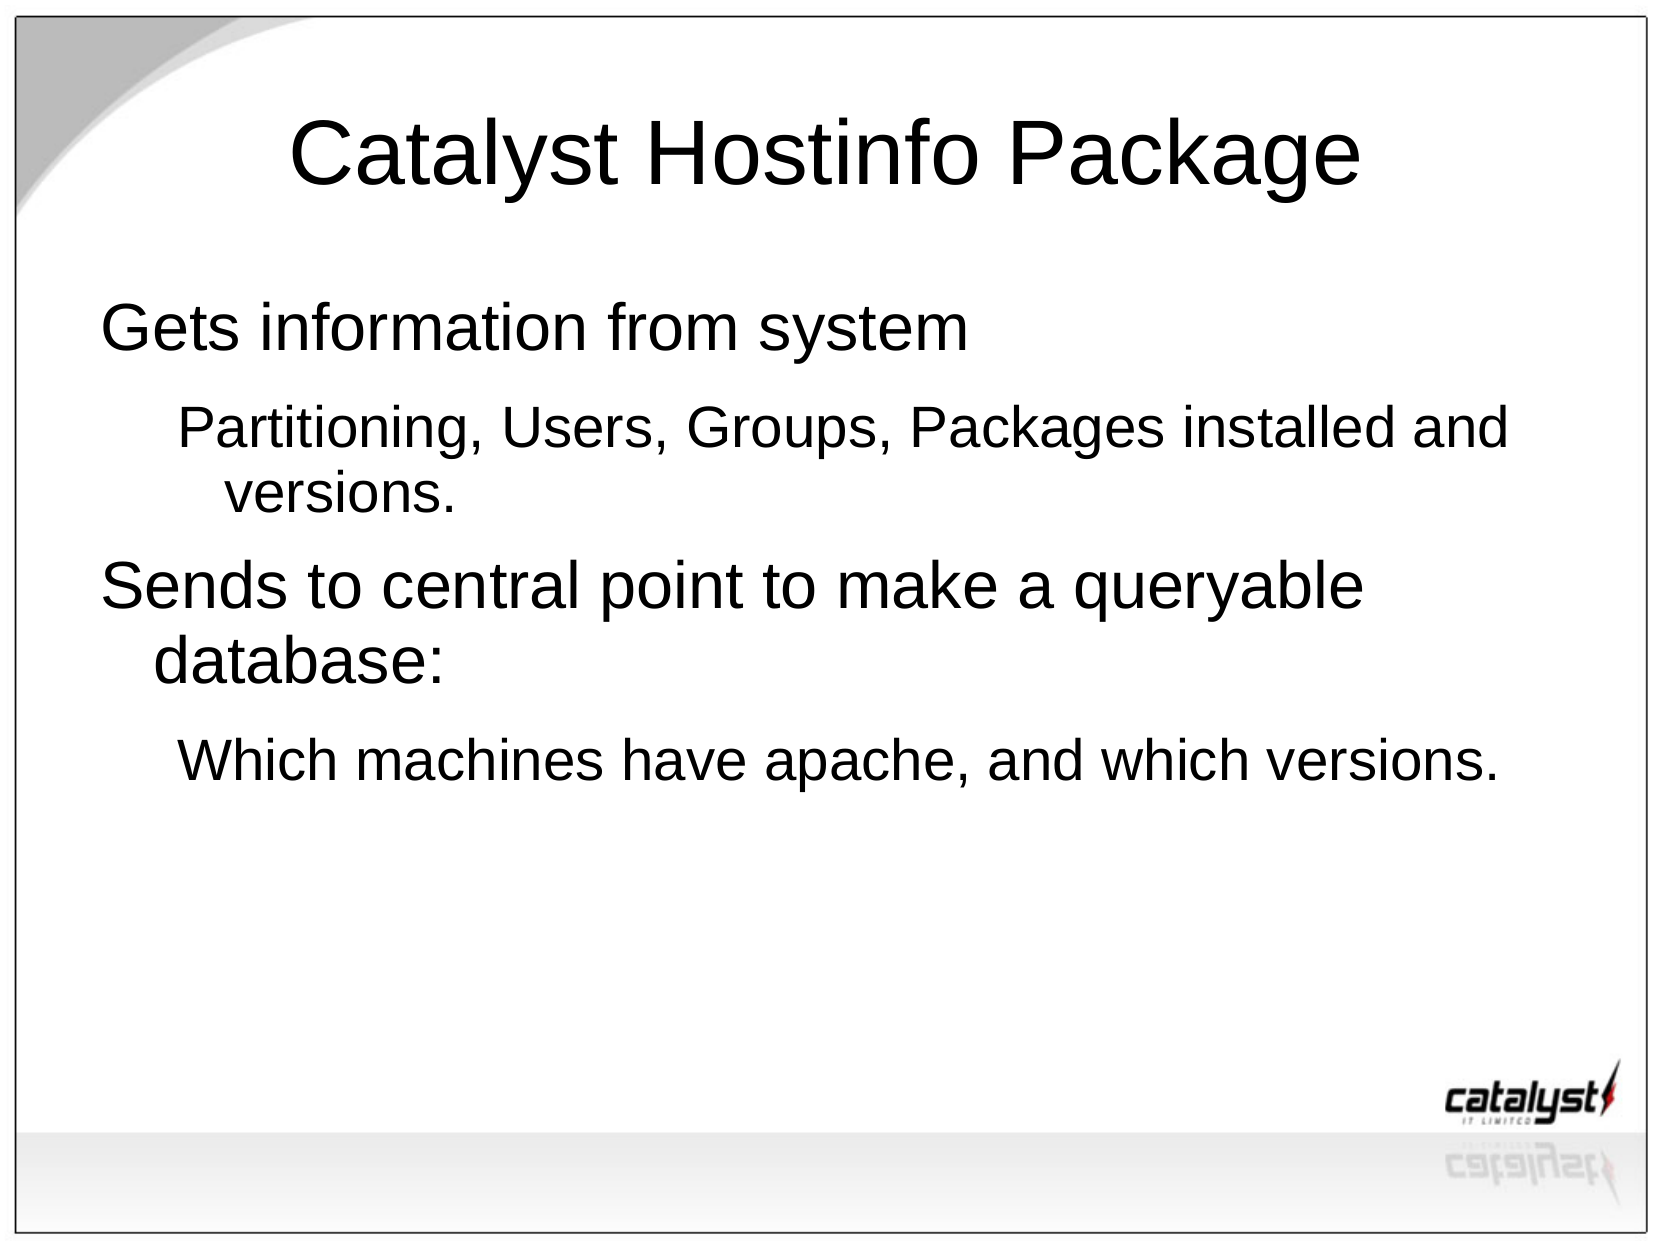

# Catalyst Hostinfo Package
Gets information from system
Partitioning, Users, Groups, Packages installed and versions.
Sends to central point to make a queryable database:
Which machines have apache, and which versions.